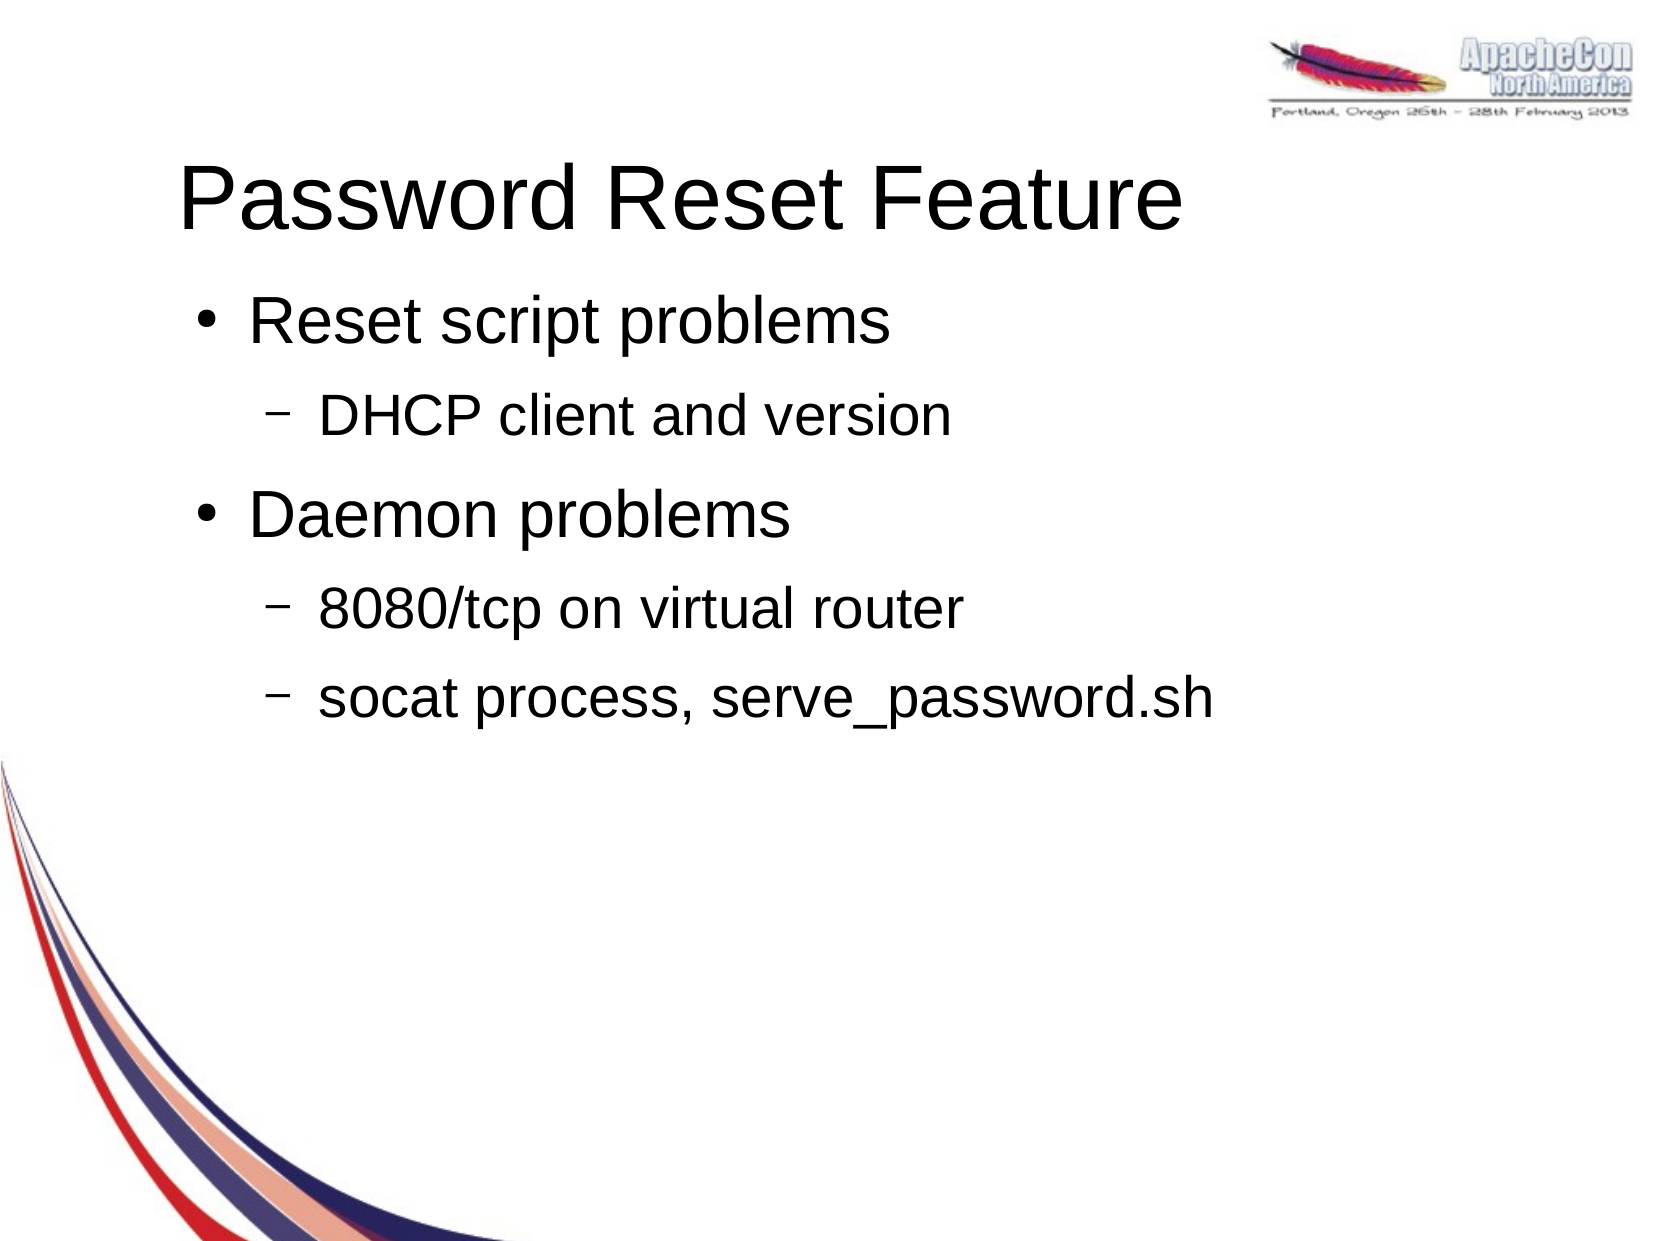

# Password Reset Feature
Reset script problems
DHCP client and version
Daemon problems
8080/tcp on virtual router
socat process, serve_password.sh